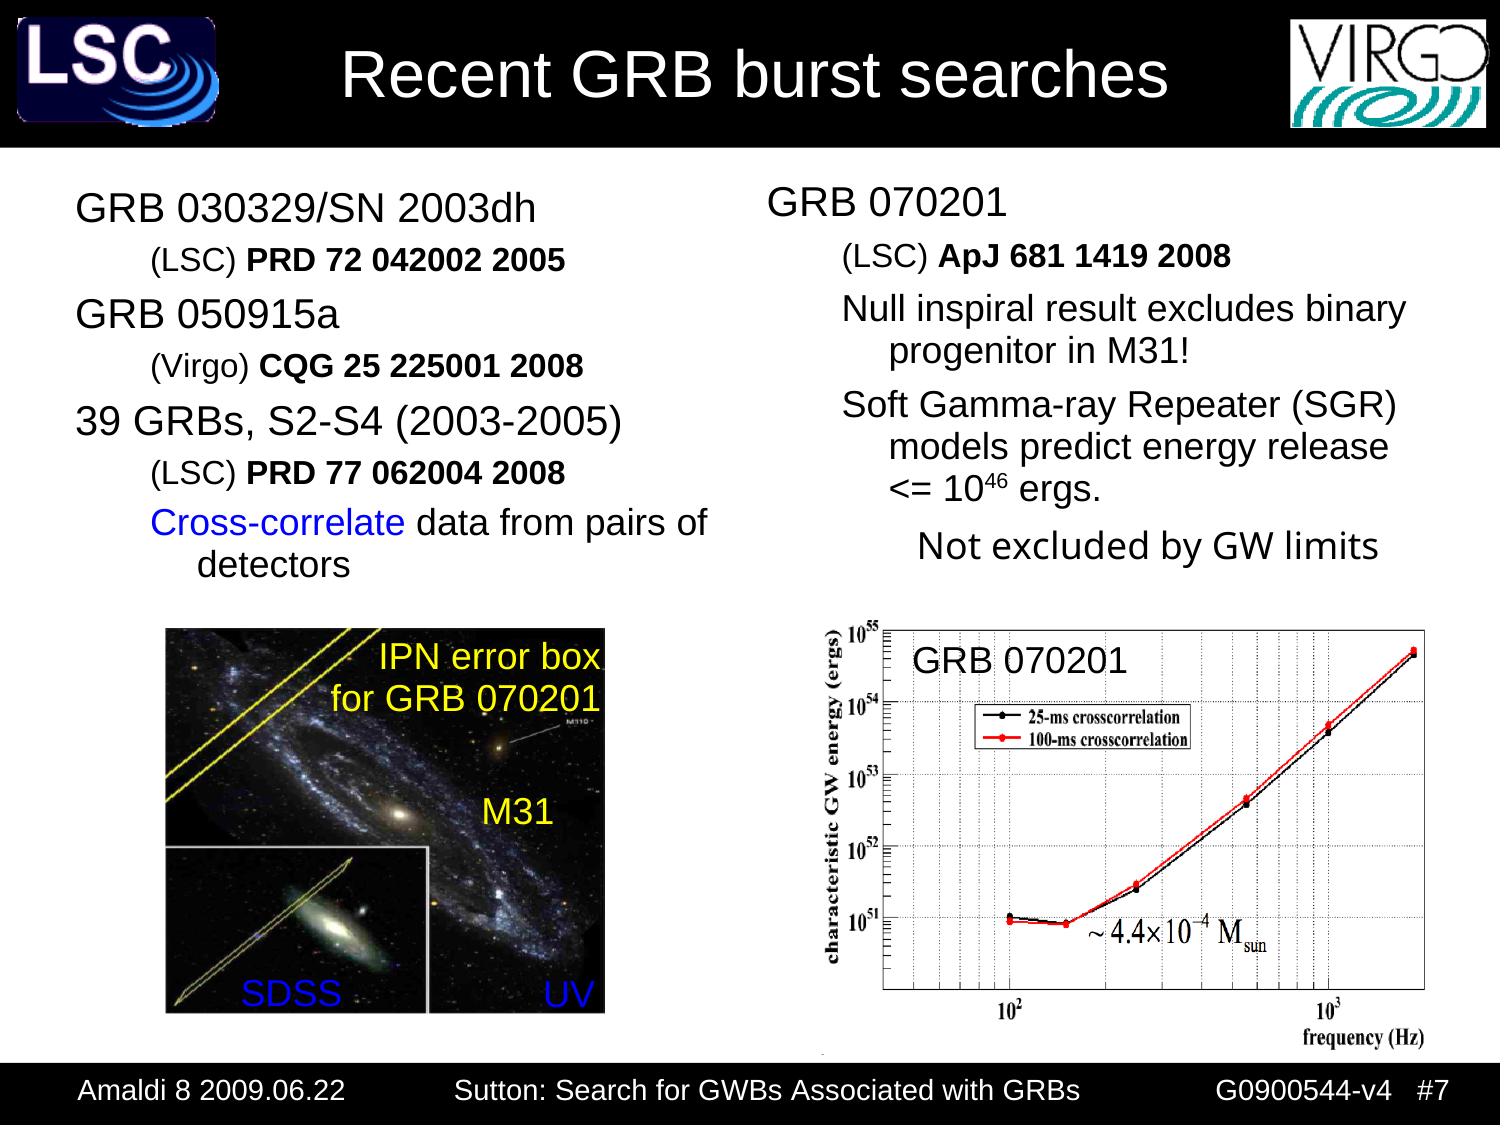

Recent GRB burst searches
GRB 070201
(LSC) ApJ 681 1419 2008
Null inspiral result excludes binary progenitor in M31!
Soft Gamma-ray Repeater (SGR) models predict energy release <= 1046 ergs.
Not excluded by GW limits
# GRB 030329/SN 2003dh
(LSC) PRD 72 042002 2005
GRB 050915a
(Virgo) CQG 25 225001 2008
39 GRBs, S2-S4 (2003-2005)
(LSC) PRD 77 062004 2008
Cross-correlate data from pairs of detectors
GRB 070201
IPN error box
for GRB 070201
M31
SDSS
UV
7